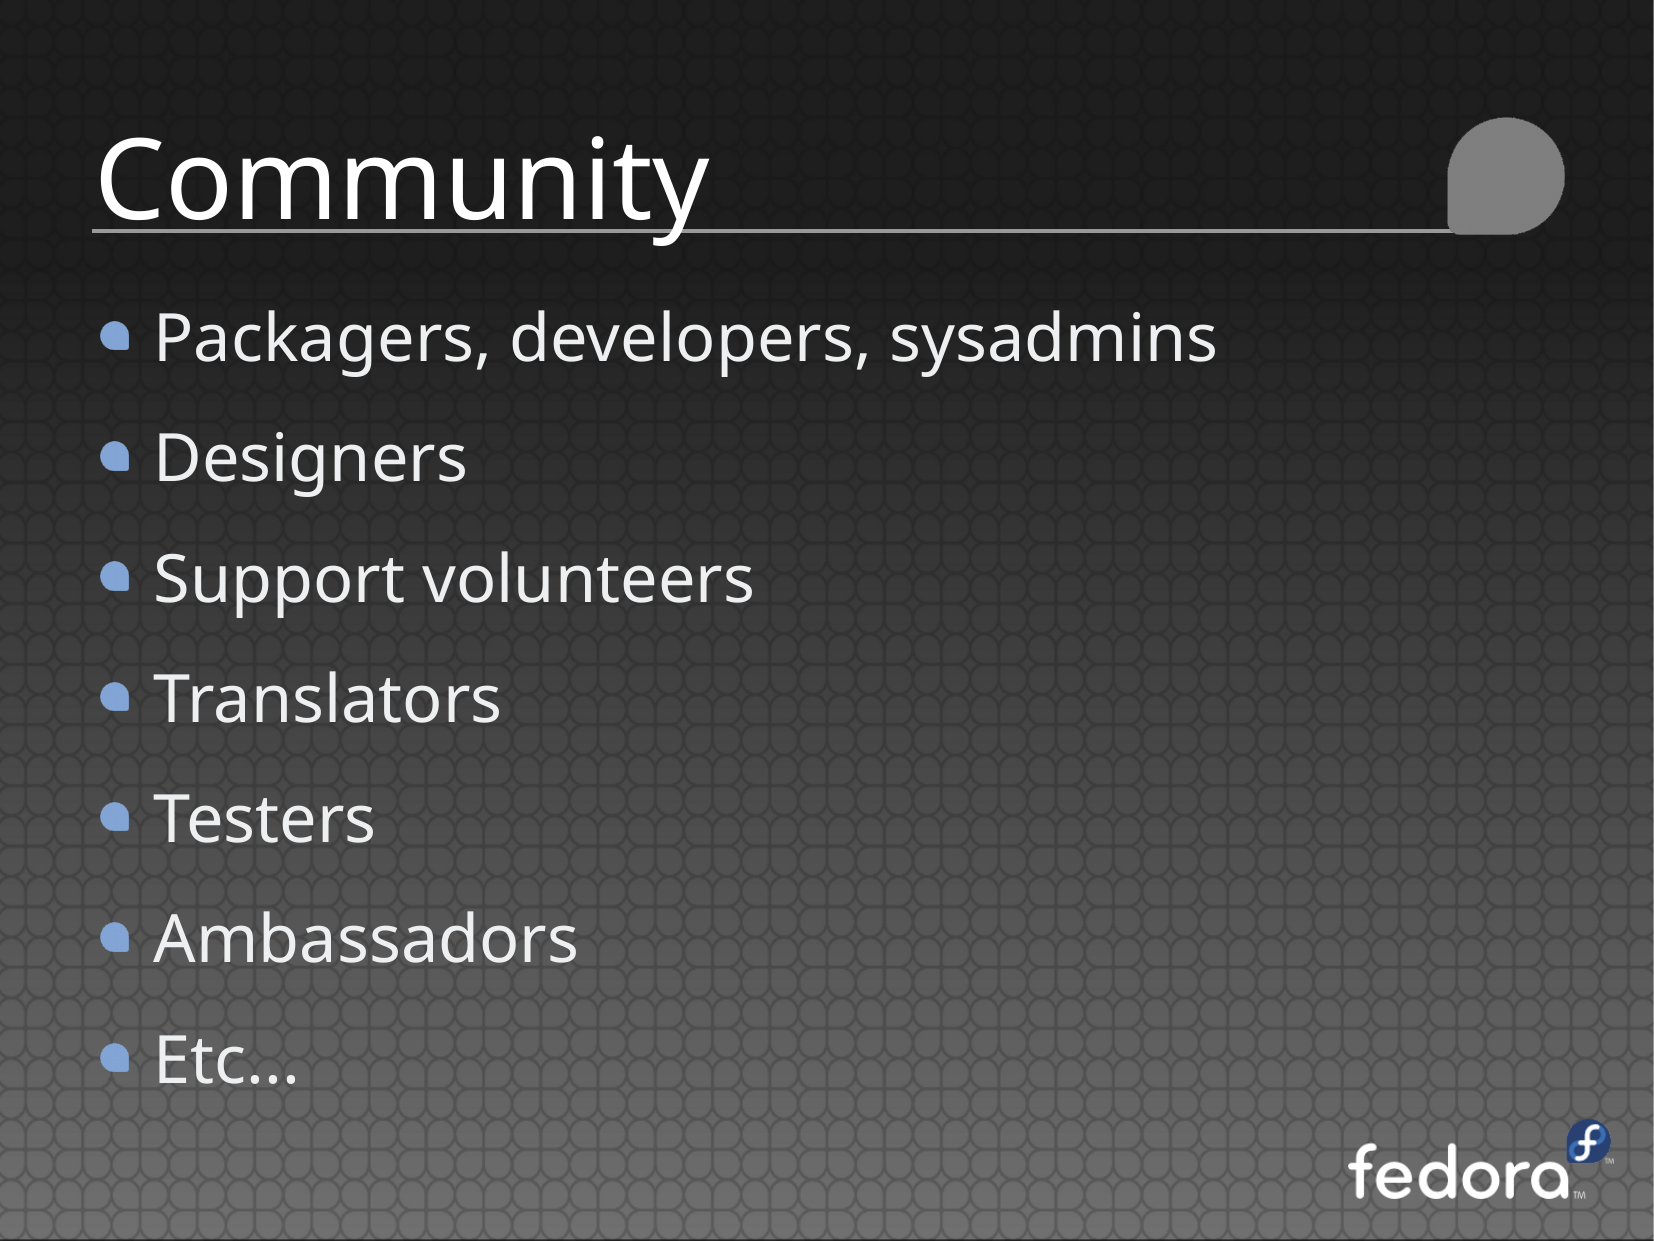

Community
# Packagers, developers, sysadmins
Designers
Support volunteers
Translators
Testers
Ambassadors
Etc...